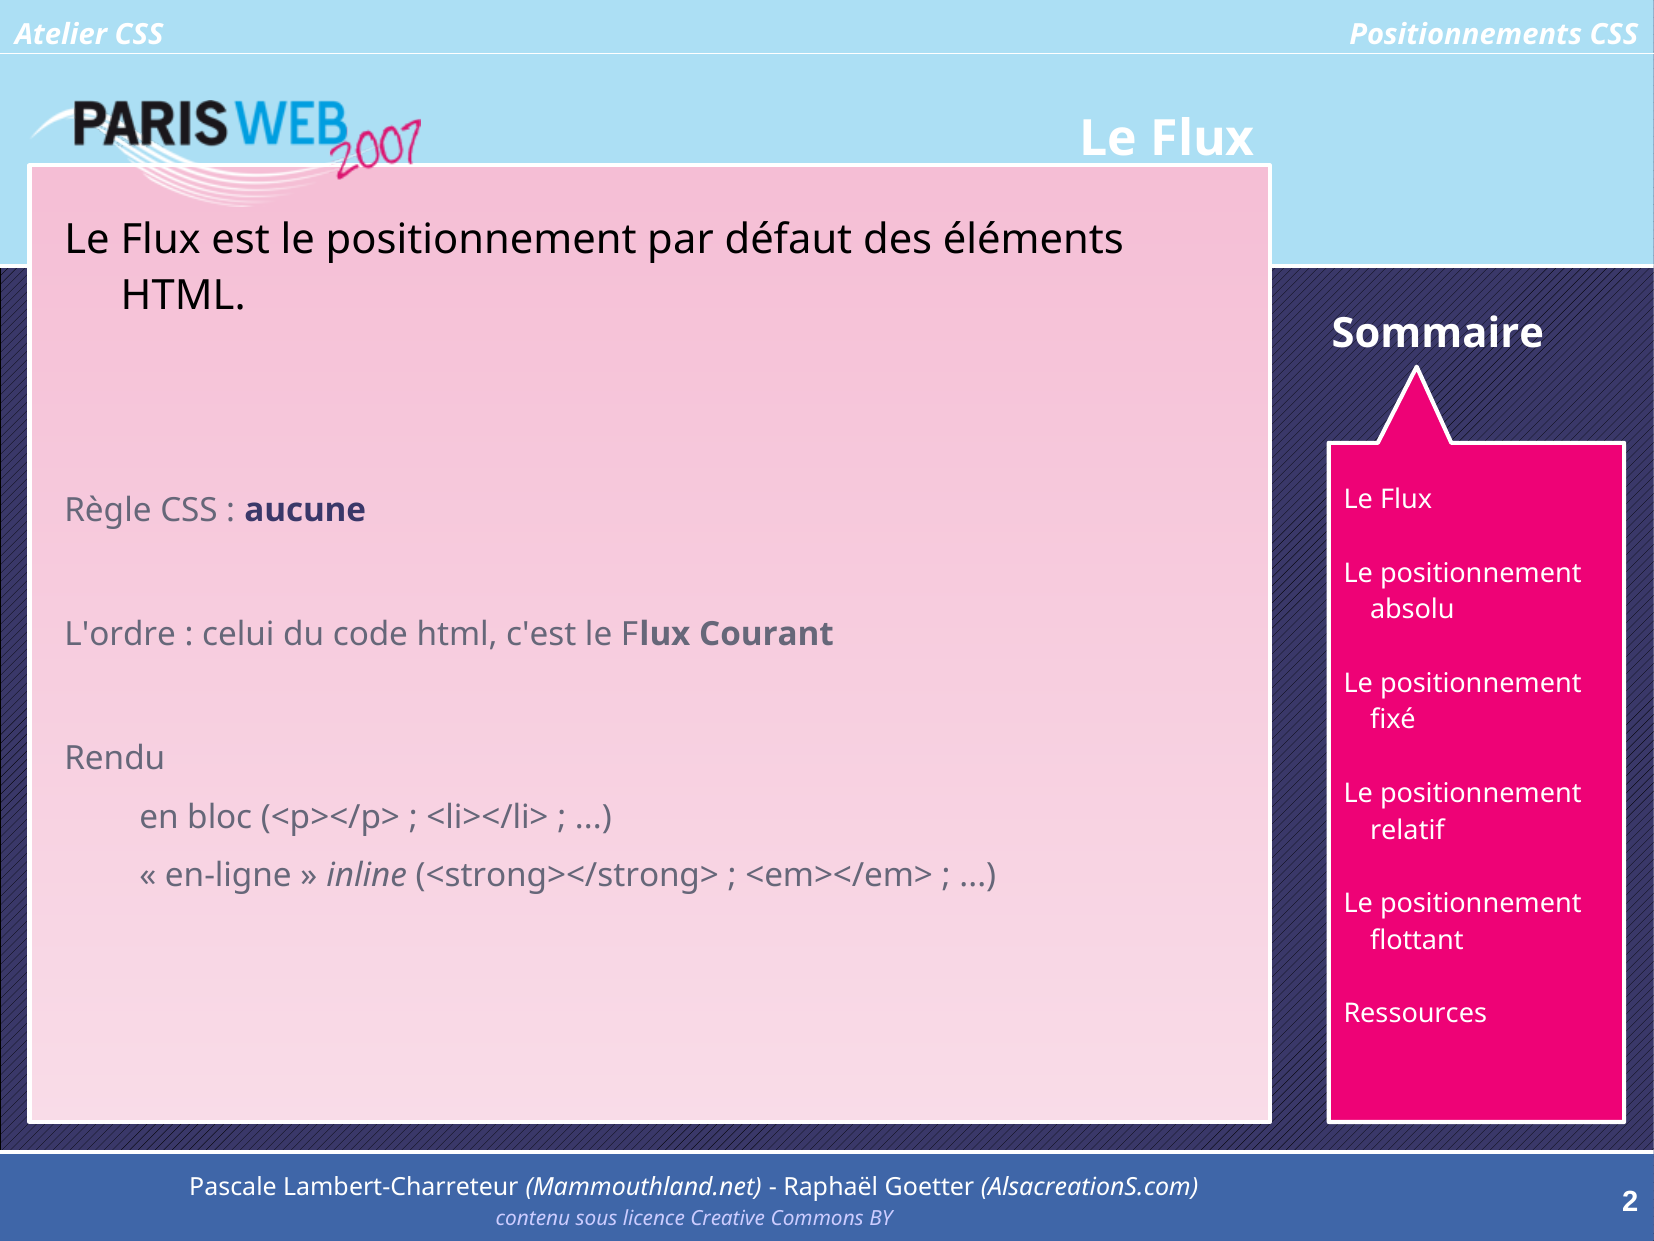

Positionnements CSS
Le Flux
# Le Flux est le positionnement par défaut des éléments HTML.
Règle CSS : aucune
L'ordre : celui du code html, c'est le Flux Courant
Rendu
en bloc (<p></p> ; <li></li> ; ...)
« en-ligne » inline (<strong></strong> ; <em></em> ; ...)
Le Flux
Le positionnement absolu
Le positionnement fixé
Le positionnement relatif
Le positionnement flottant
Ressources
2